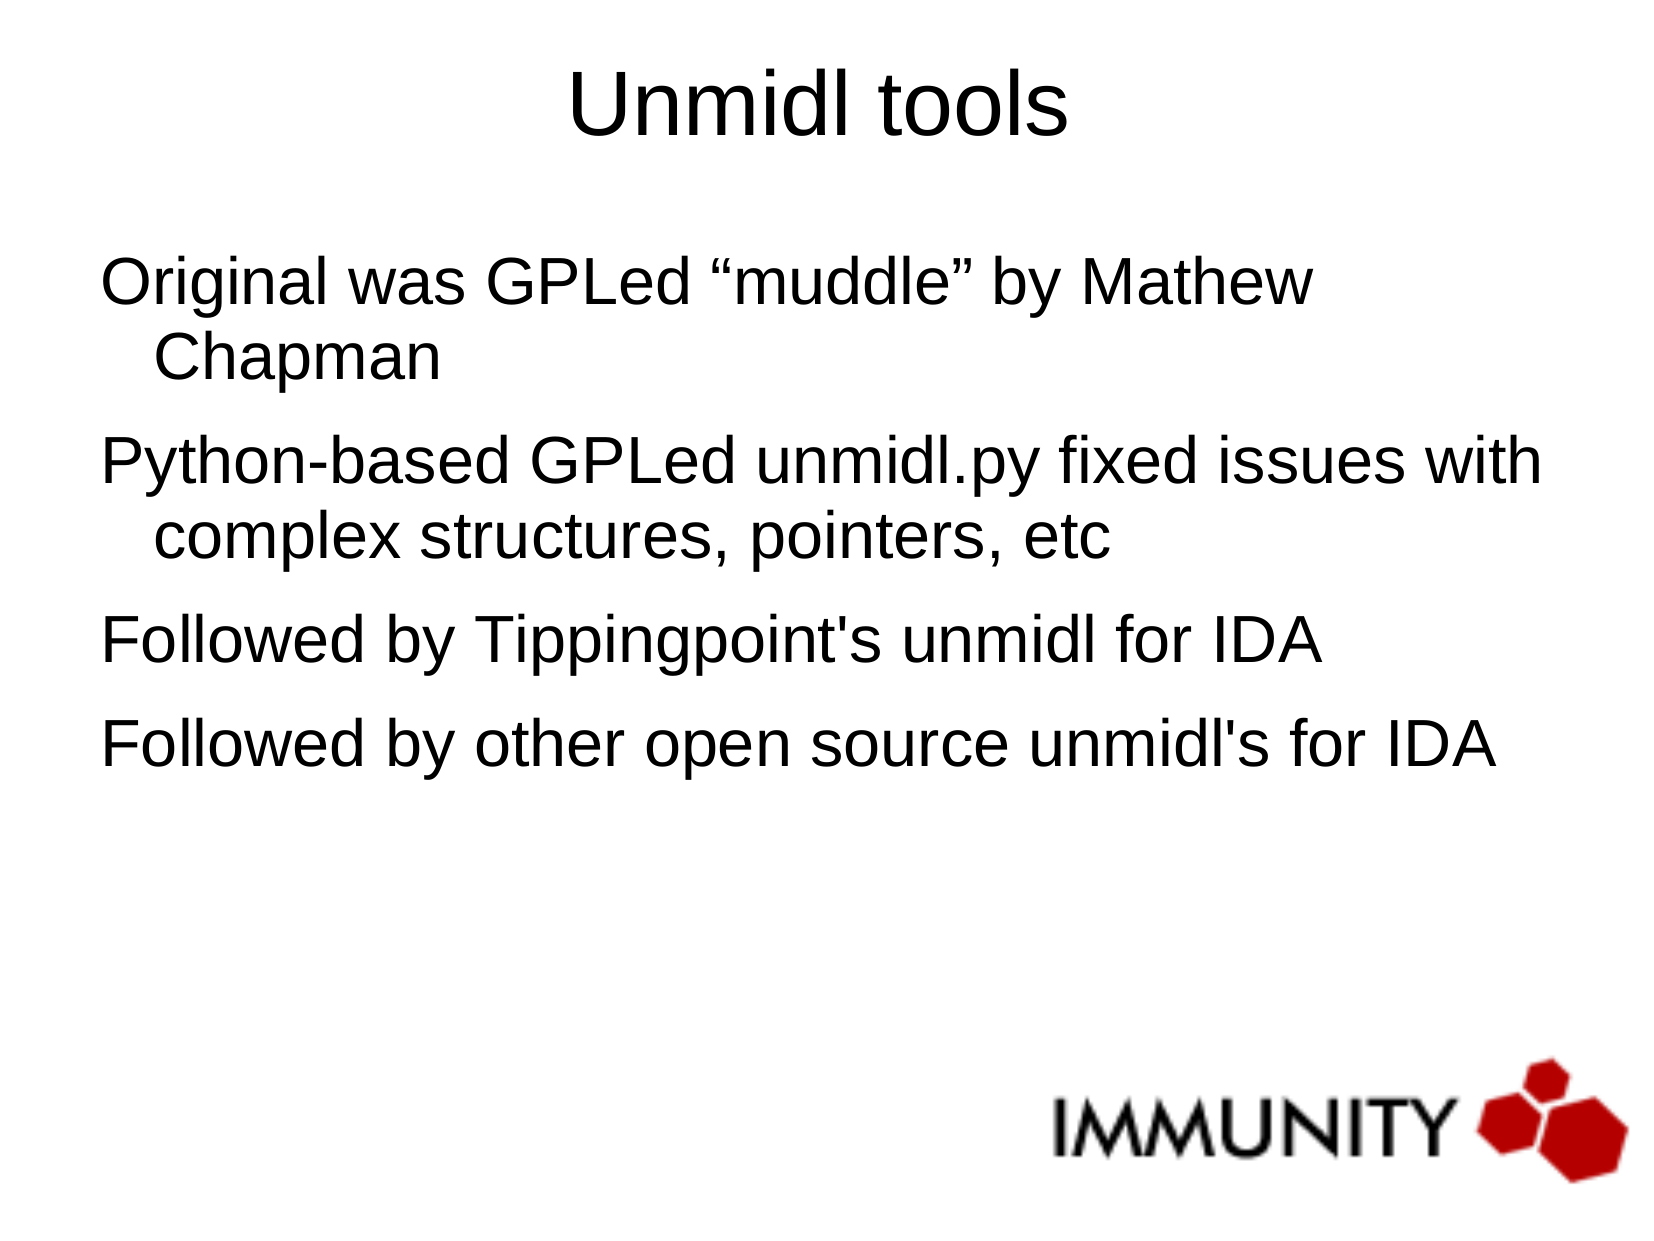

# Unmidl tools
Original was GPLed “muddle” by Mathew Chapman
Python-based GPLed unmidl.py fixed issues with complex structures, pointers, etc
Followed by Tippingpoint's unmidl for IDA
Followed by other open source unmidl's for IDA